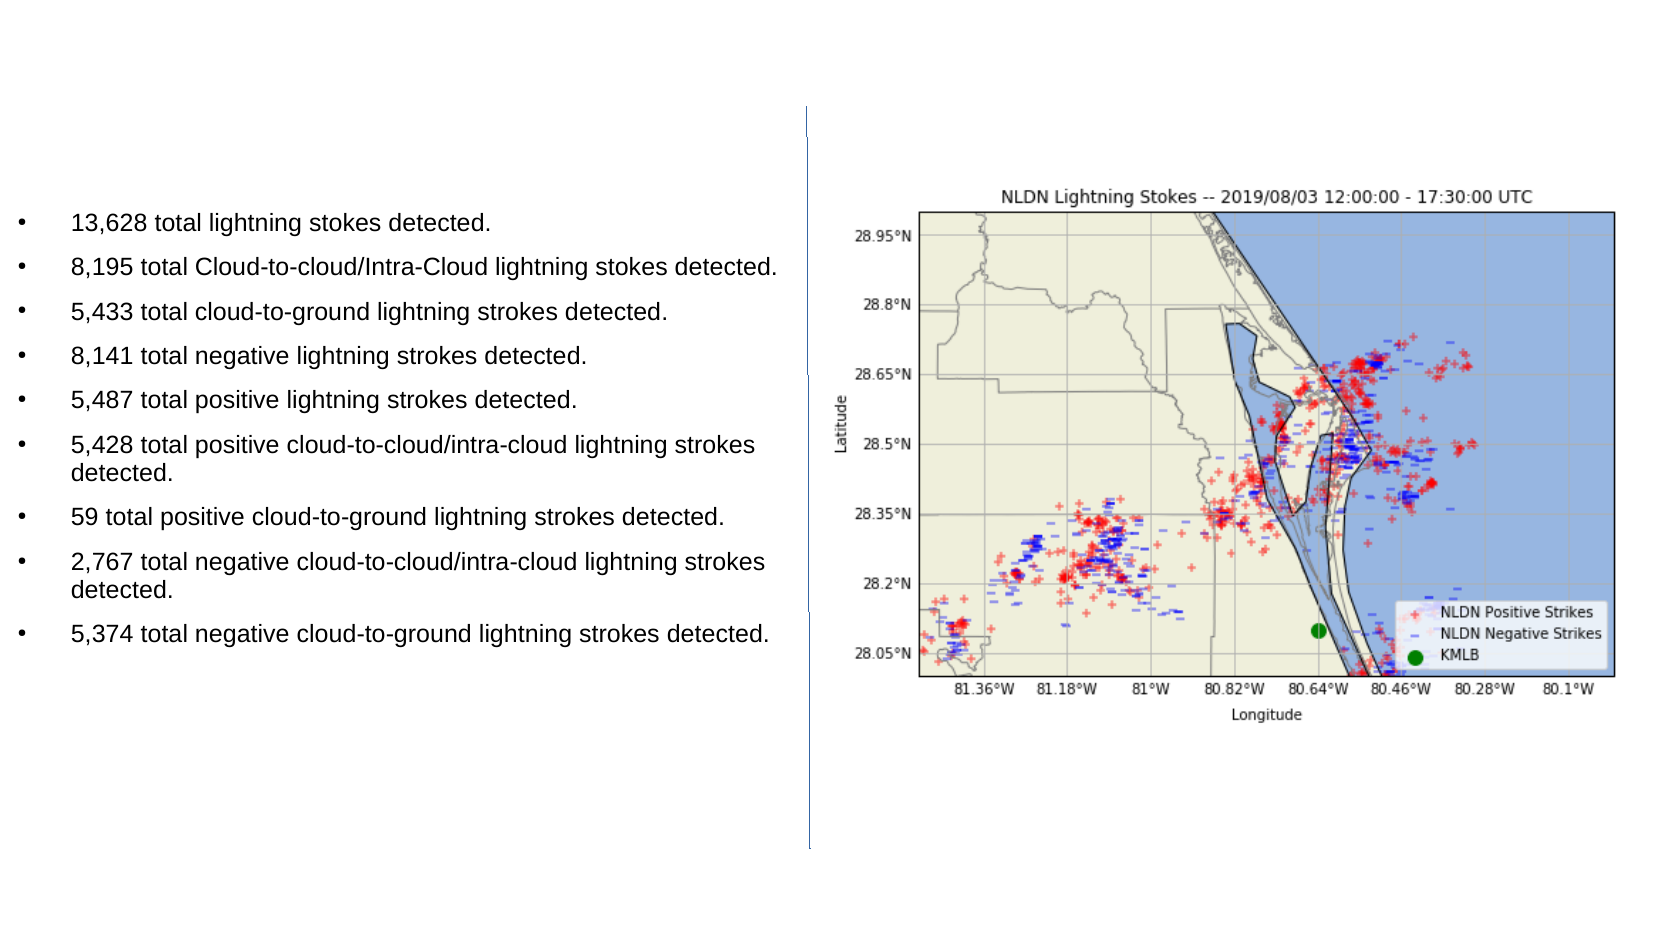

# 13,628 total lightning stokes detected.
8,195 total Cloud-to-cloud/Intra-Cloud lightning stokes detected.
5,433 total cloud-to-ground lightning strokes detected.
8,141 total negative lightning strokes detected.
5,487 total positive lightning strokes detected.
5,428 total positive cloud-to-cloud/intra-cloud lightning strokes detected.
59 total positive cloud-to-ground lightning strokes detected.
2,767 total negative cloud-to-cloud/intra-cloud lightning strokes detected.
5,374 total negative cloud-to-ground lightning strokes detected.